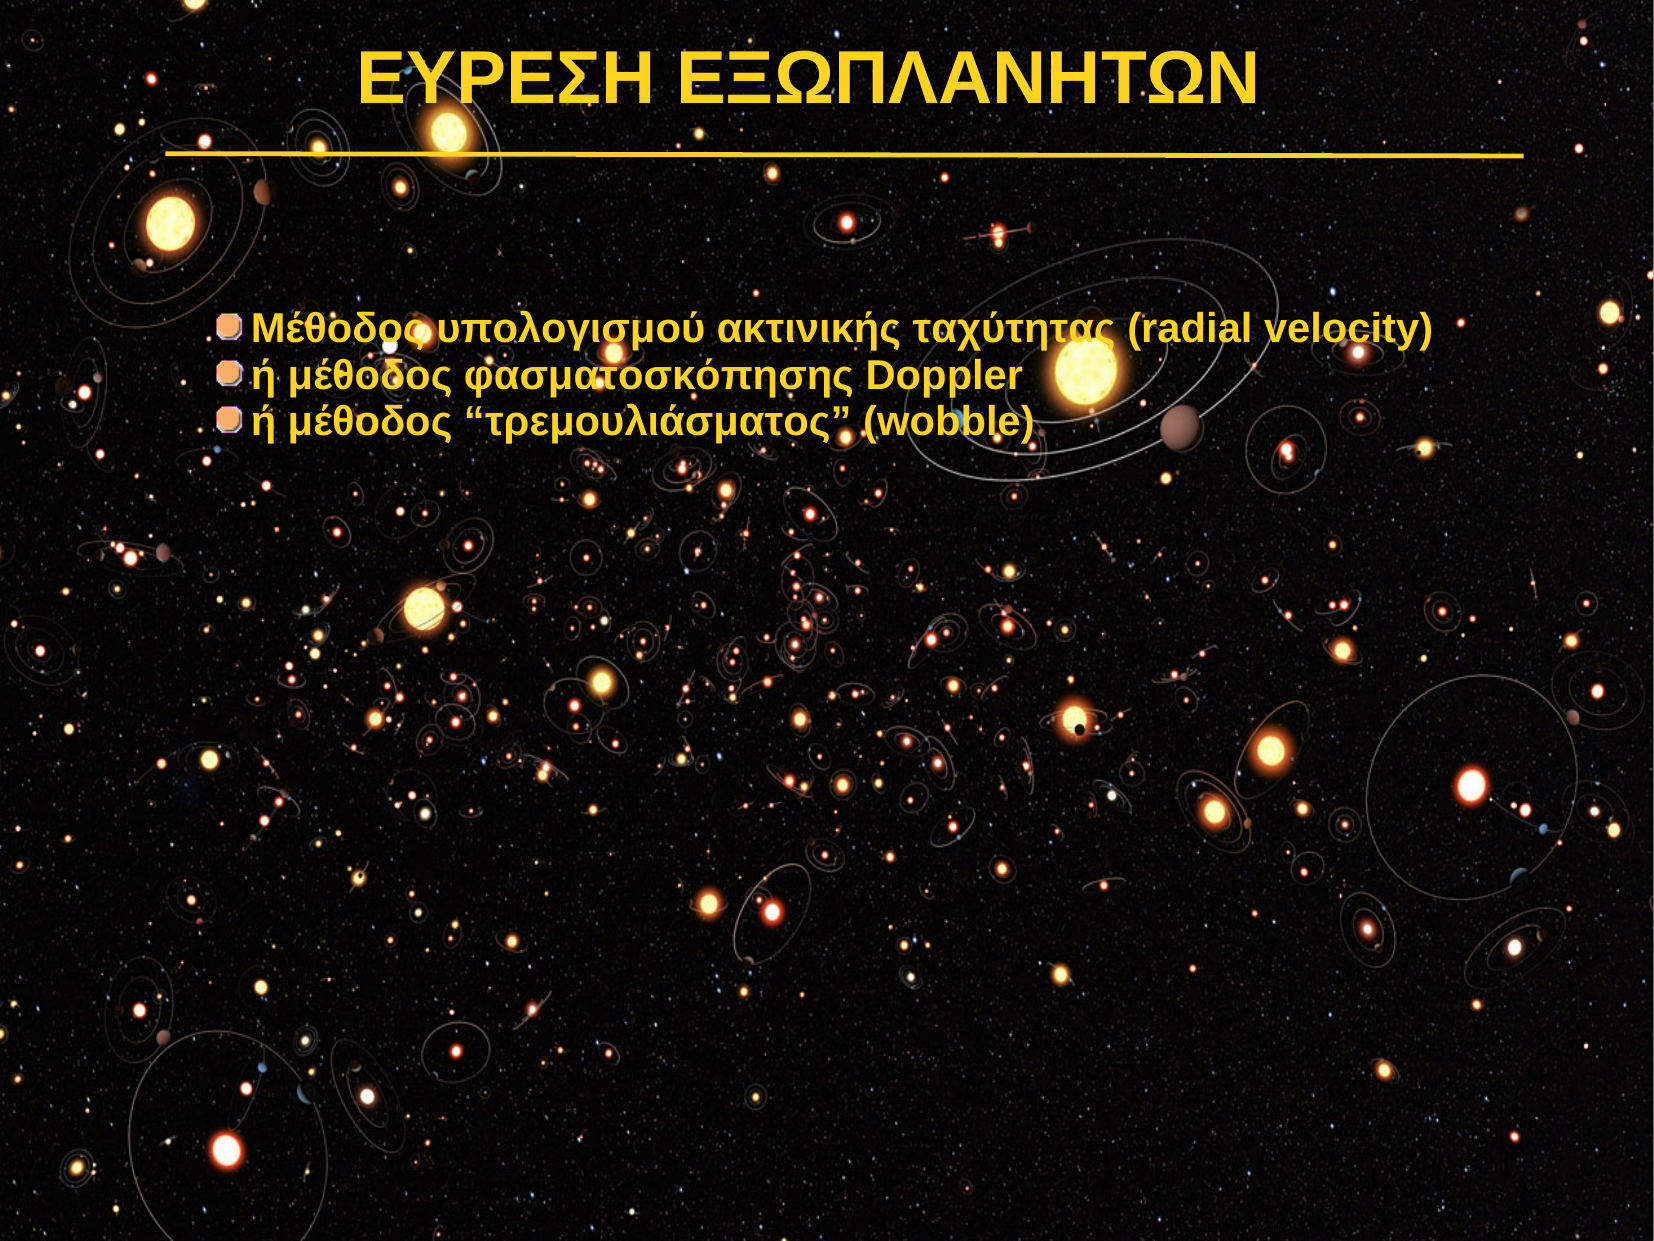

ΕΥΡΕΣΗ ΕΞΩΠΛΑΝΗΤΩΝ
Μέθοδος υπολογισμού ακτινικής ταχύτητας (radial velocity)
ή μέθοδος φασματοσκόπησης Doppler
ή μέθοδος “τρεμουλιάσματος” (wobble)